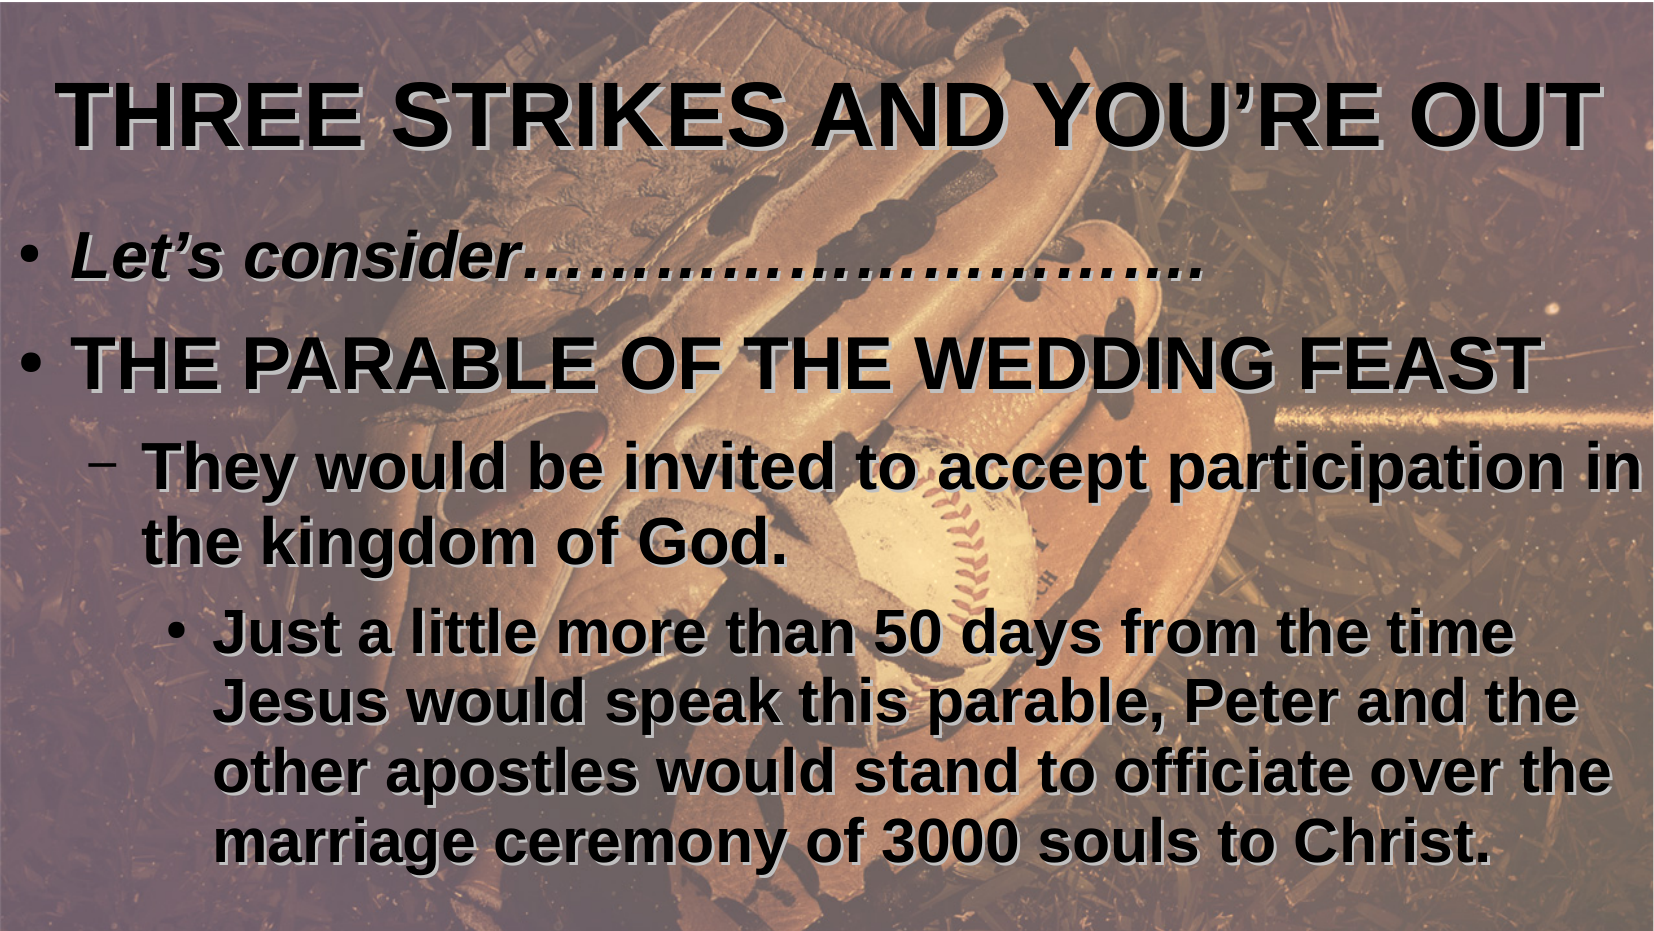

# THREE STRIKES AND YOU’RE OUT
Let’s consider………………………….
THE PARABLE OF THE WEDDING FEAST
They would be invited to accept participation in the kingdom of God.
Just a little more than 50 days from the time Jesus would speak this parable, Peter and the other apostles would stand to officiate over the marriage ceremony of 3000 souls to Christ.